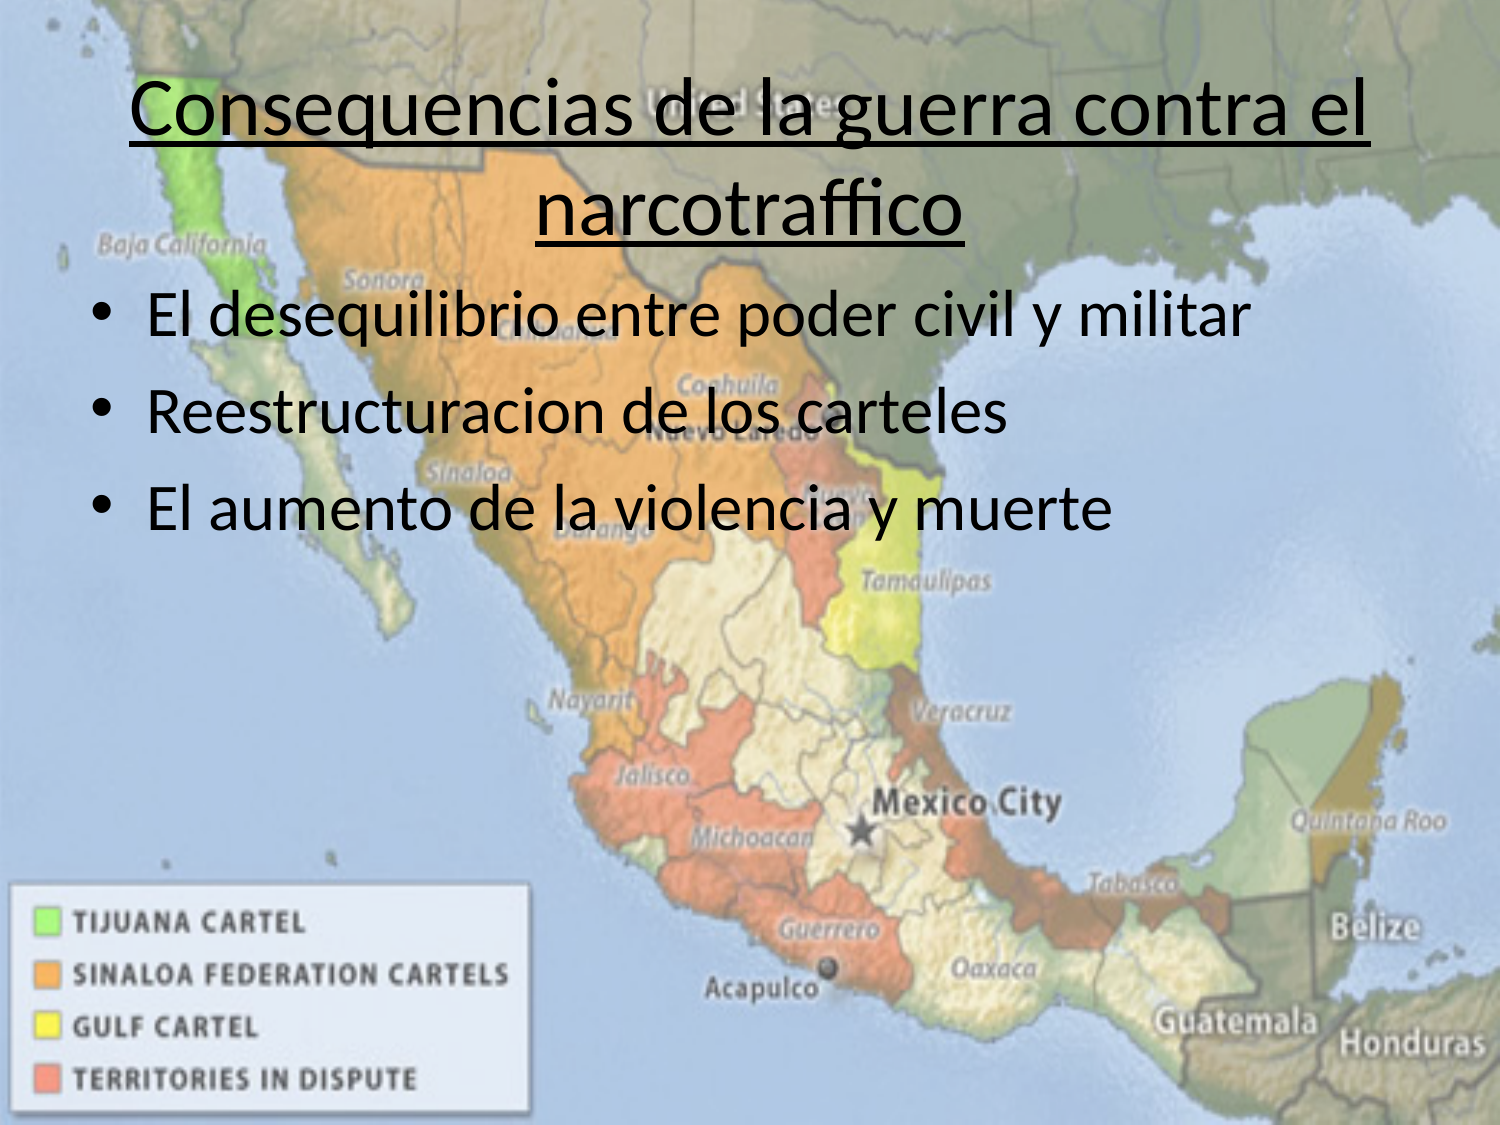

# Consequencias de la guerra contra el narcotraffico
El desequilibrio entre poder civil y militar
Reestructuracion de los carteles
El aumento de la violencia y muerte